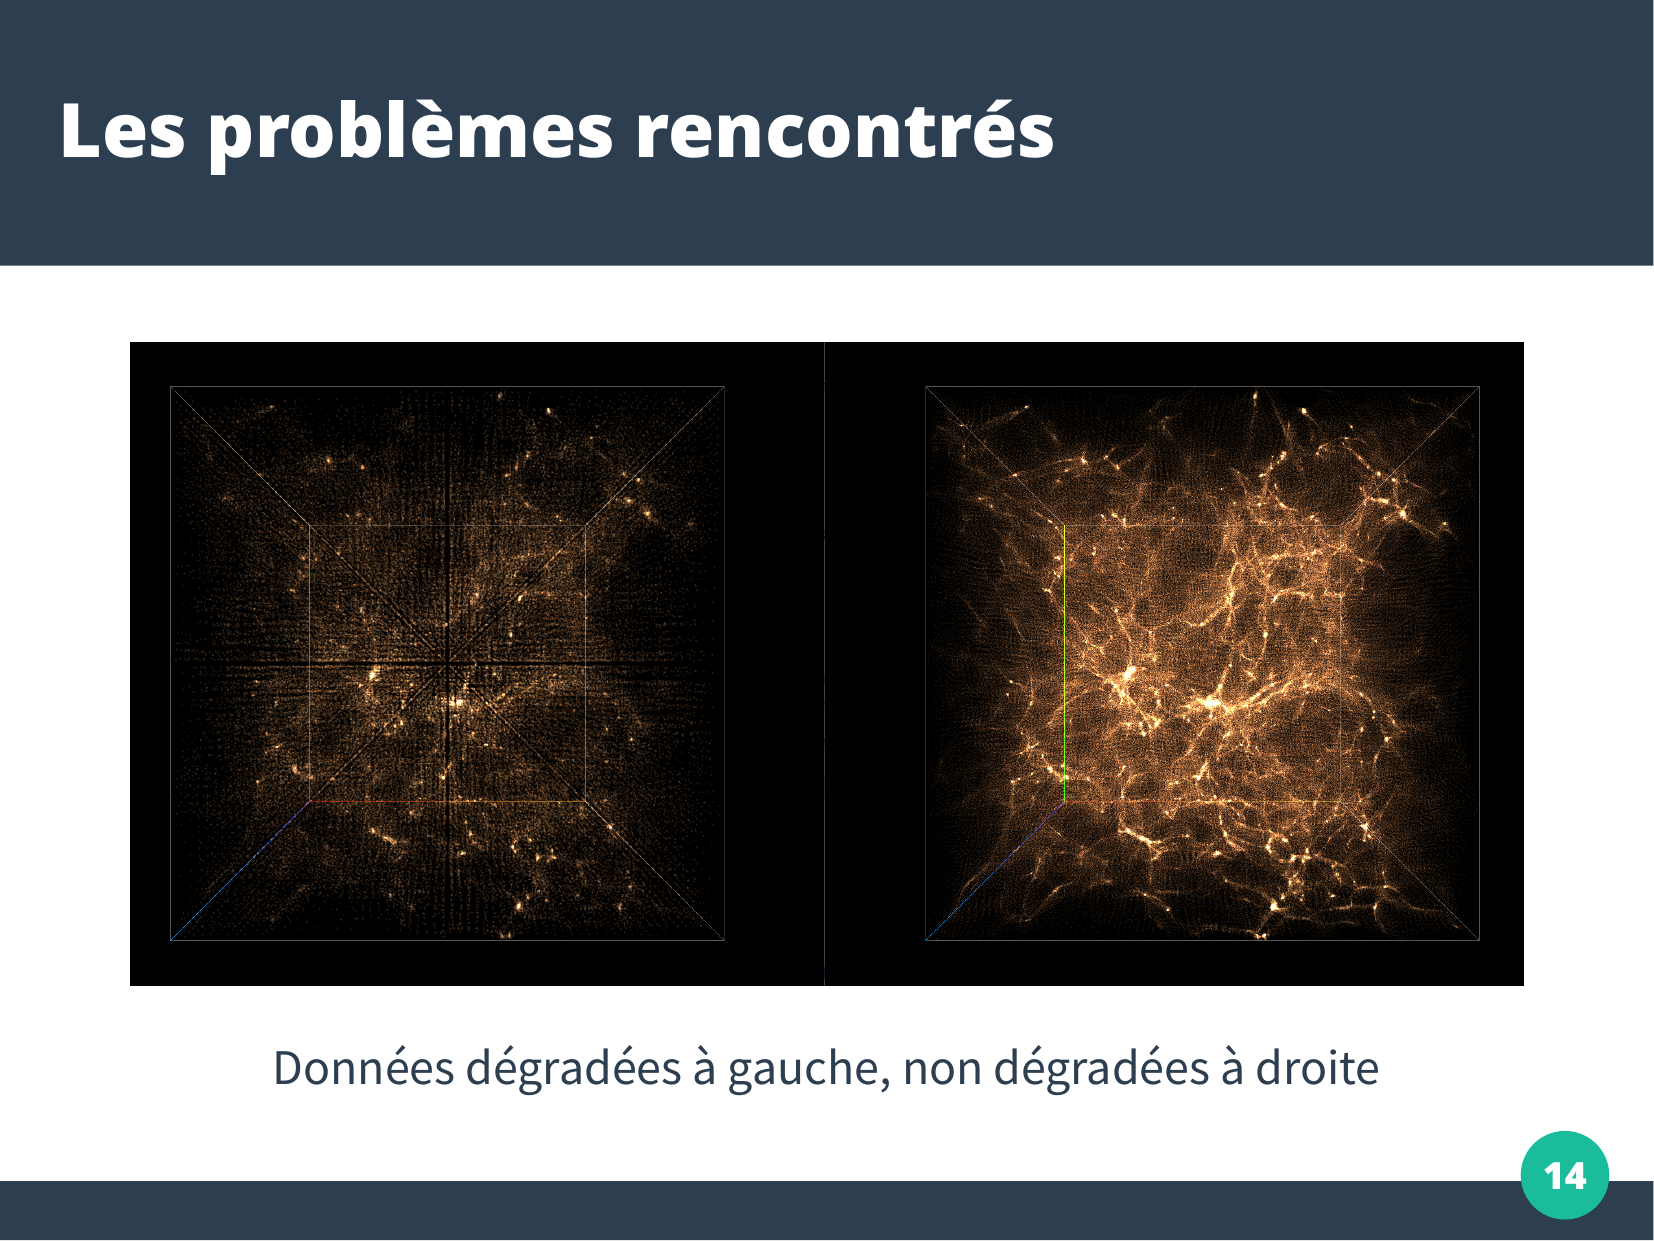

# Les problèmes rencontrés
Données dégradées à gauche, non dégradées à droite
14